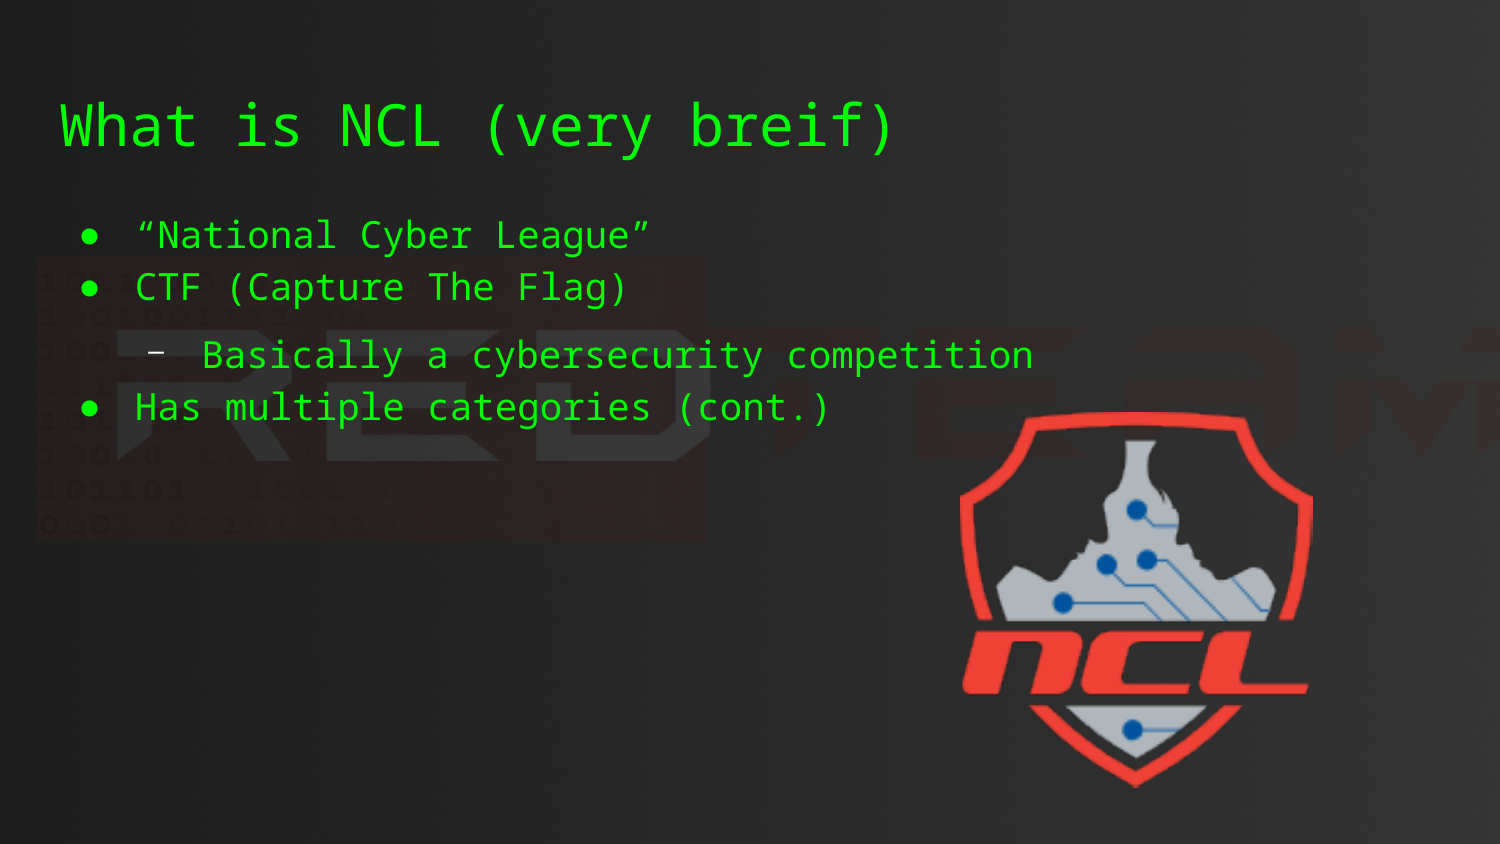

What is NCL (very breif)
# “National Cyber League”
CTF (Capture The Flag)
Basically a cybersecurity competition
Has multiple categories (cont.)